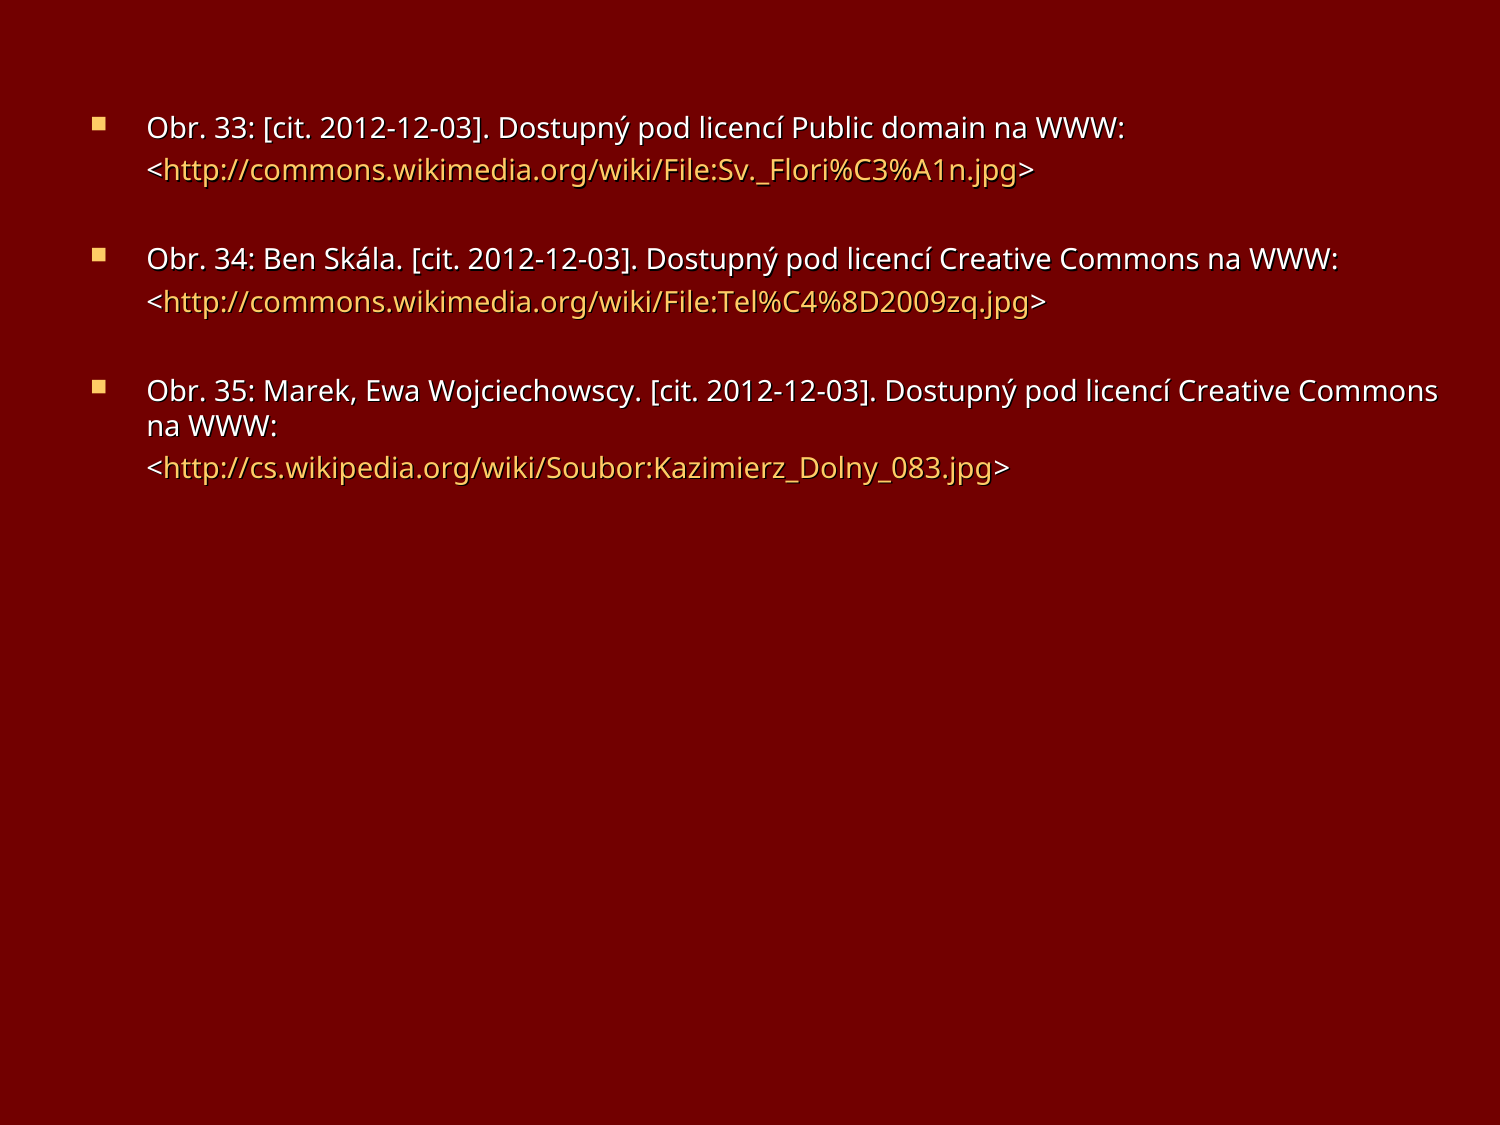

#
Obr. 33: [cit. 2012-12-03]. Dostupný pod licencí Public domain na WWW:
	<http://commons.wikimedia.org/wiki/File:Sv._Flori%C3%A1n.jpg>
Obr. 34: Ben Skála. [cit. 2012-12-03]. Dostupný pod licencí Creative Commons na WWW:
	<http://commons.wikimedia.org/wiki/File:Tel%C4%8D2009zq.jpg>
Obr. 35: Marek, Ewa Wojciechowscy. [cit. 2012-12-03]. Dostupný pod licencí Creative Commons na WWW:
	<http://cs.wikipedia.org/wiki/Soubor:Kazimierz_Dolny_083.jpg>